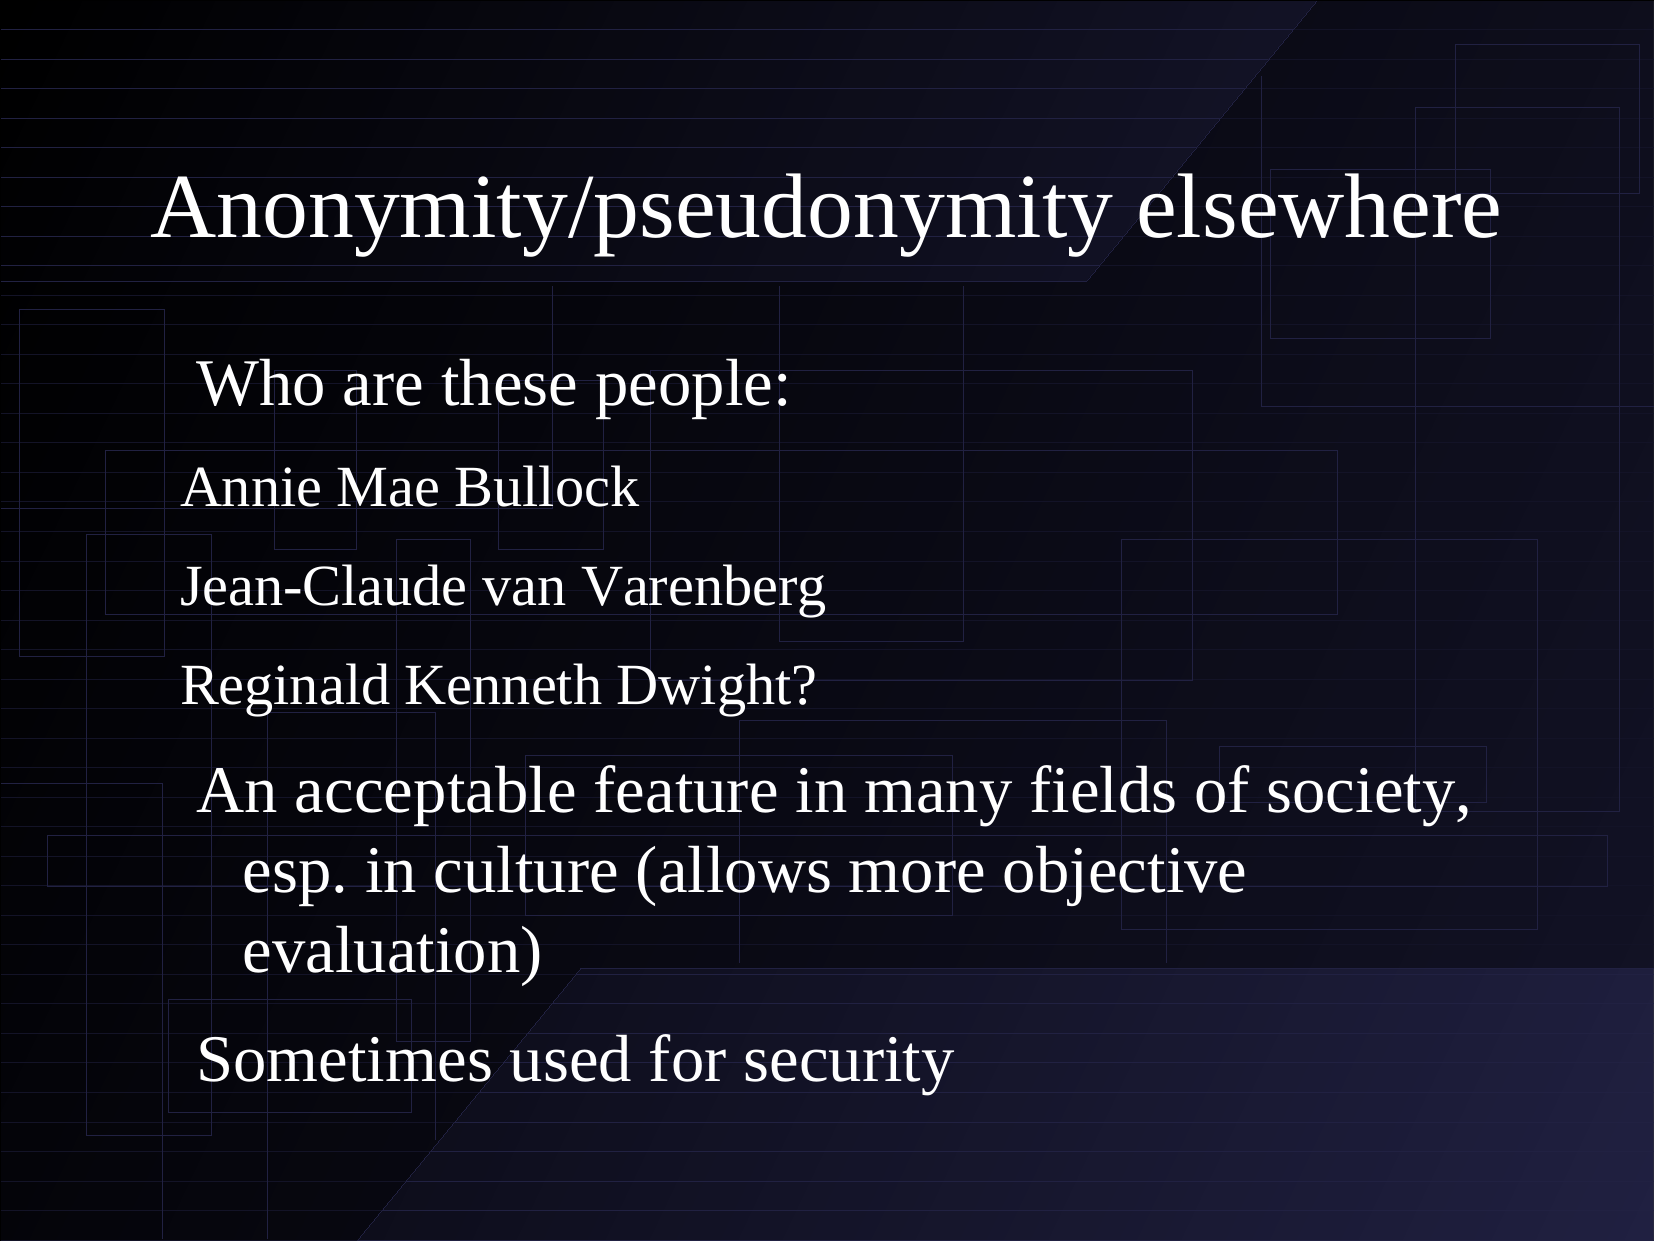

# Anonymity/pseudonymity elsewhere
Who are these people:
Annie Mae Bullock
Jean-Claude van Varenberg
Reginald Kenneth Dwight?
An acceptable feature in many fields of society, esp. in culture (allows more objective evaluation)
Sometimes used for security